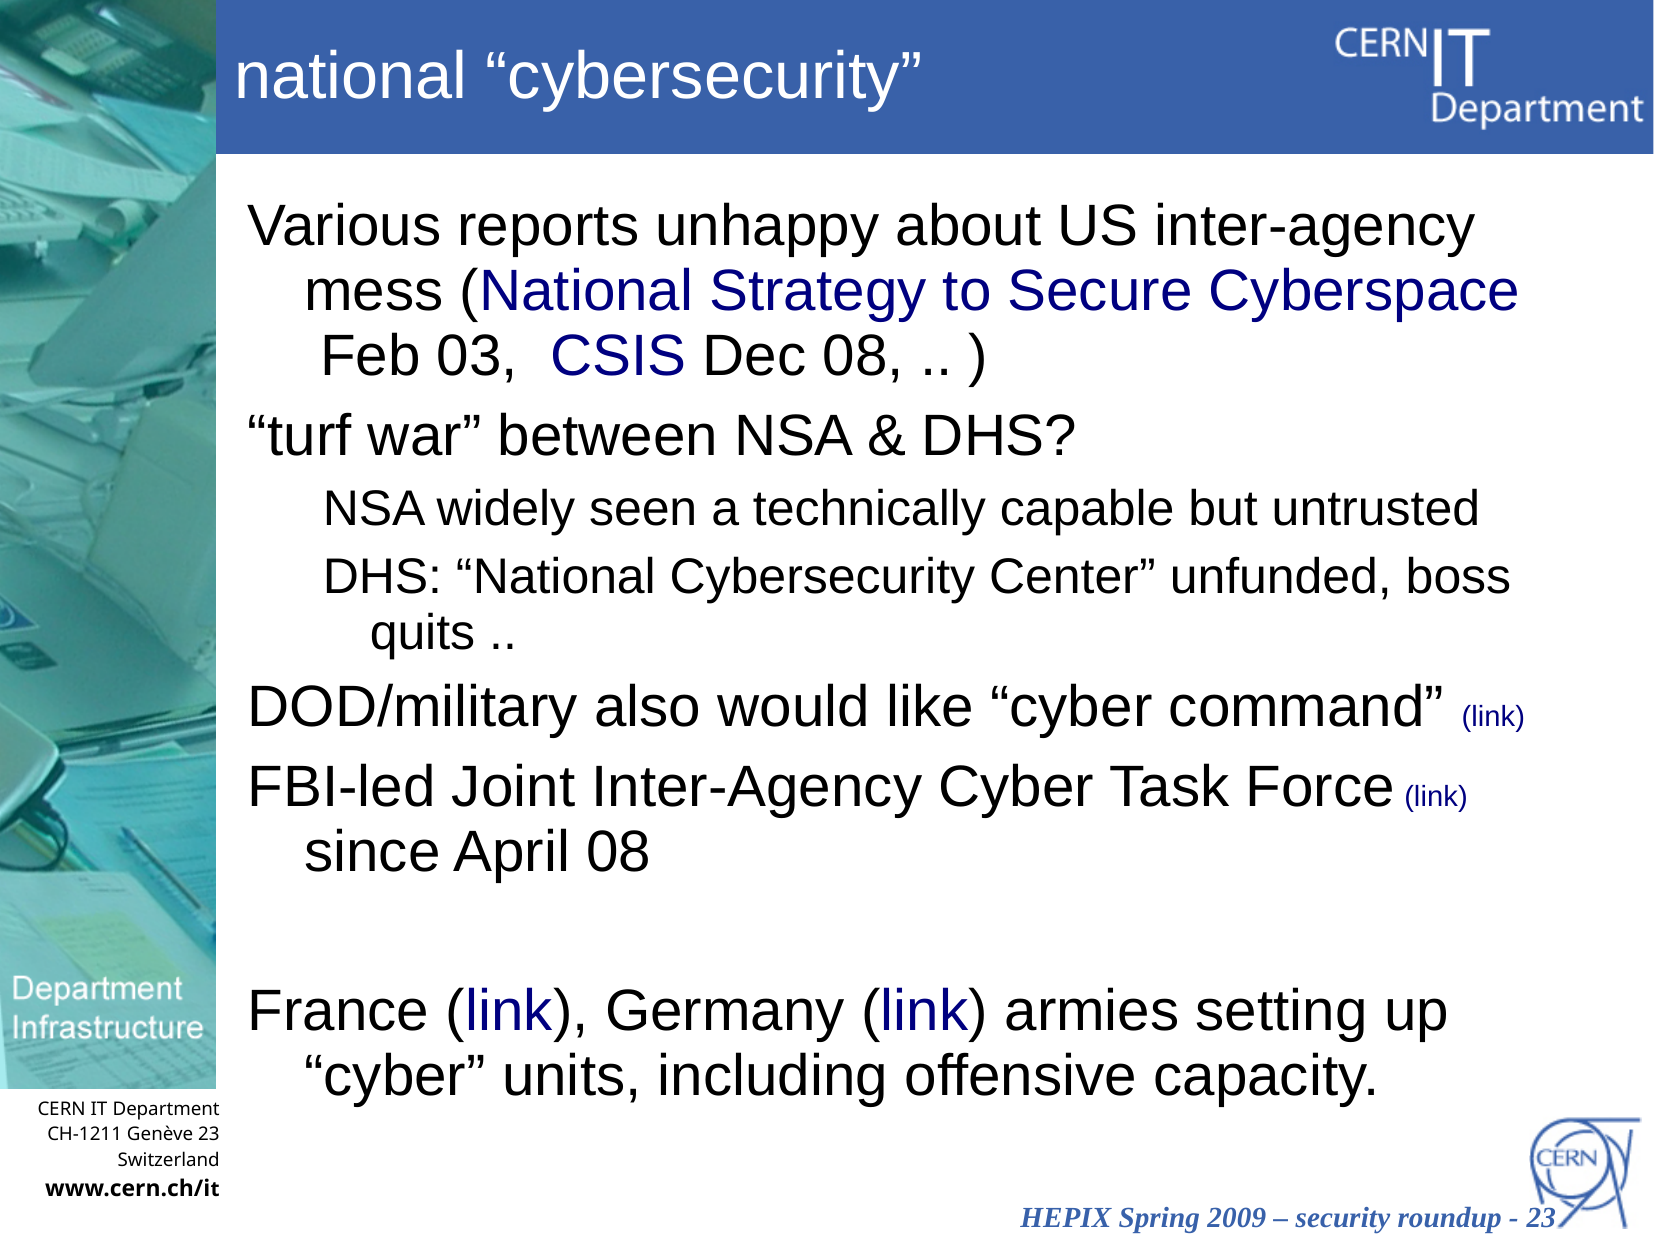

# national “cybersecurity”
Various reports unhappy about US inter-agency mess (National Strategy to Secure Cyberspace Feb 03, CSIS Dec 08, .. )
“turf war” between NSA & DHS?
NSA widely seen a technically capable but untrusted
DHS: “National Cybersecurity Center” unfunded, boss quits ..
DOD/military also would like “cyber command” (link)
FBI-led Joint Inter-Agency Cyber Task Force (link) since April 08
France (link), Germany (link) armies setting up “cyber” units, including offensive capacity.